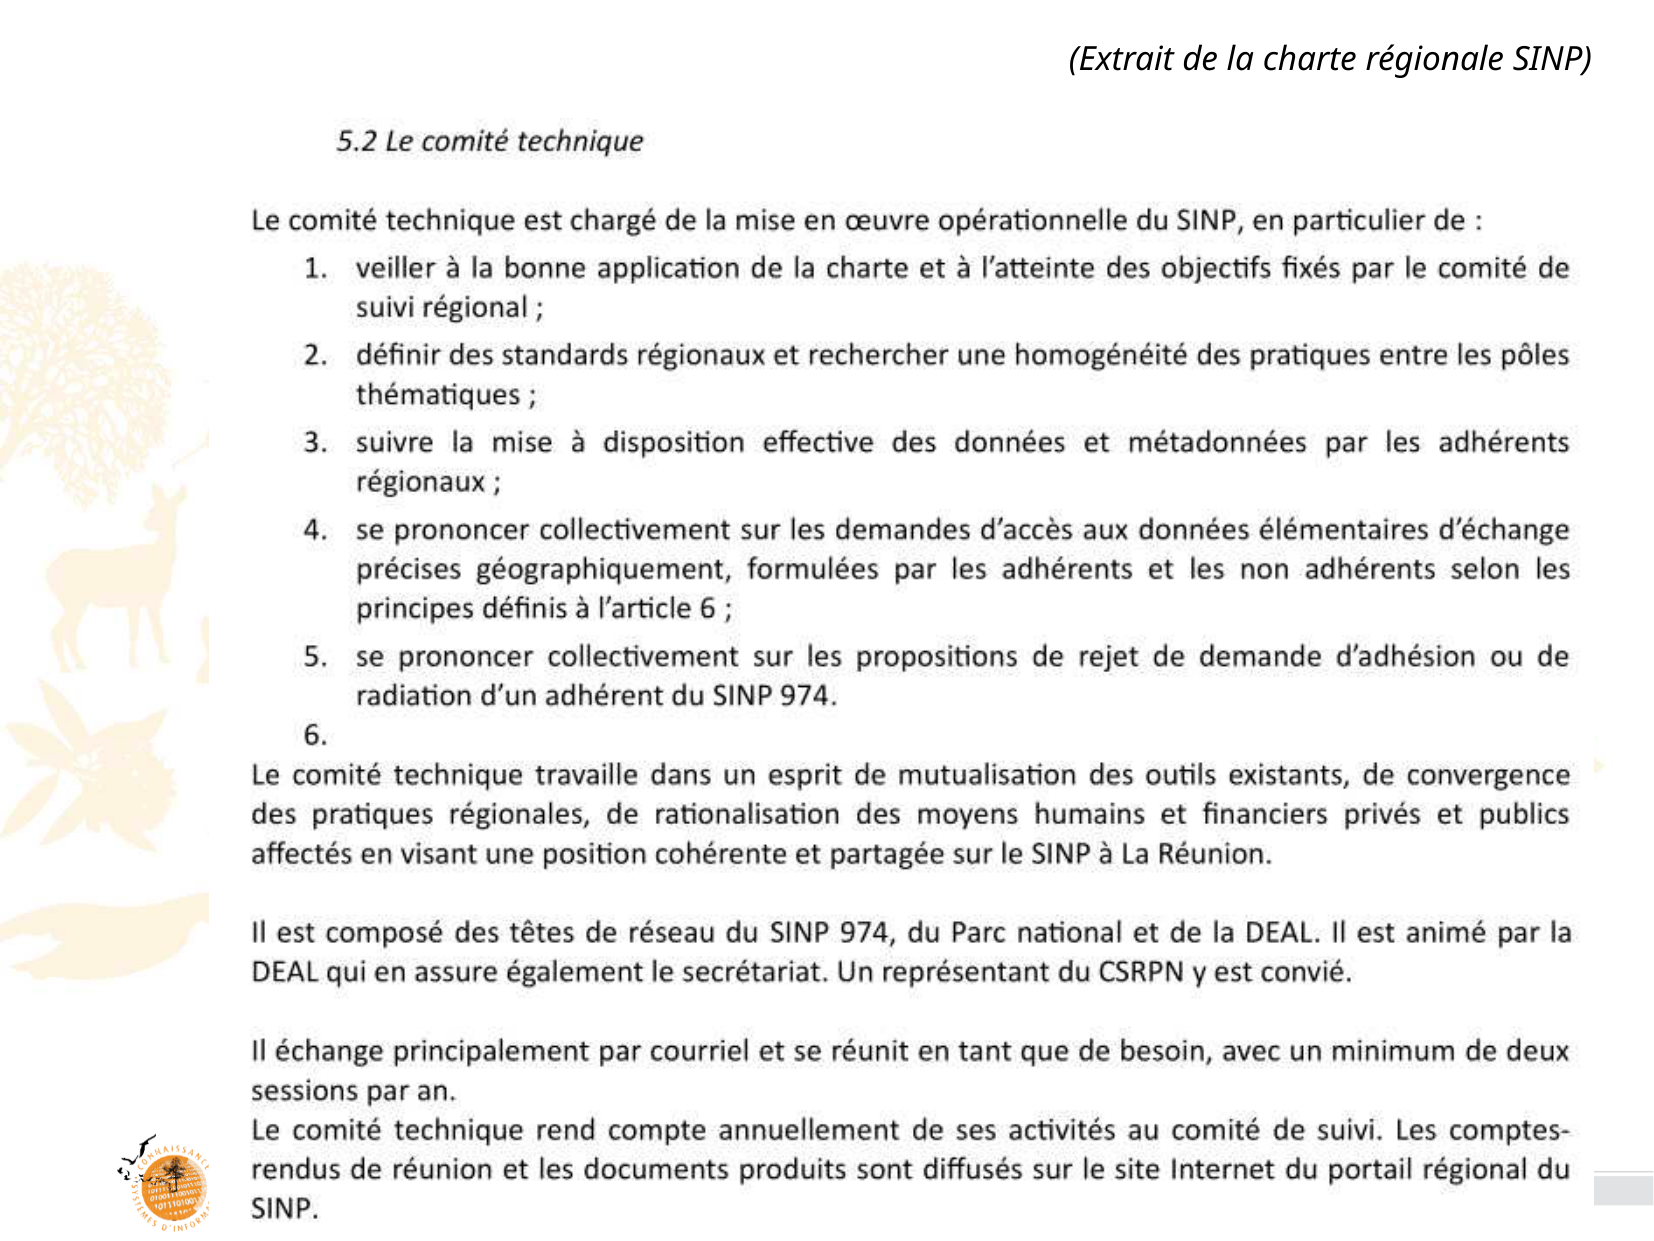

# (Extrait de la charte régionale SINP)
Cotech SINP - 29/11/2018
2